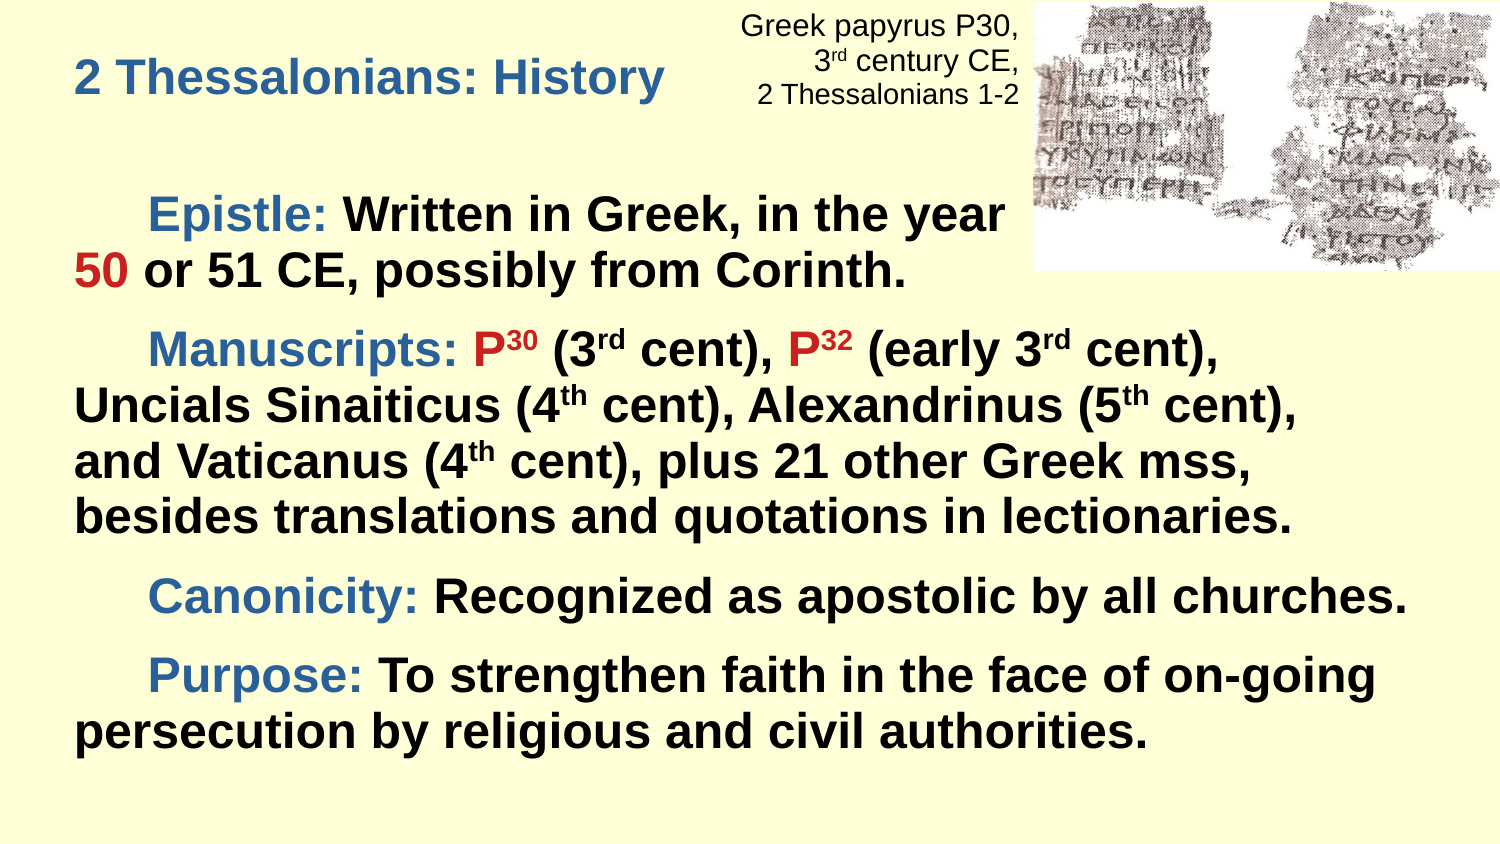

Greek papyrus P30,
3rd century CE,
2 Thessalonians 1-2
2 Thessalonians: History
	Epistle: Written in Greek, in the year
50 or 51 CE, possibly from Corinth.
	Manuscripts: P30 (3rd cent), P32 (early 3rd cent),
Uncials Sinaiticus (4th cent), Alexandrinus (5th cent),
and Vaticanus (4th cent), plus 21 other Greek mss, besides translations and quotations in lectionaries.
	Canonicity: Recognized as apostolic by all churches.
	Purpose: To strengthen faith in the face of on-going persecution by religious and civil authorities.